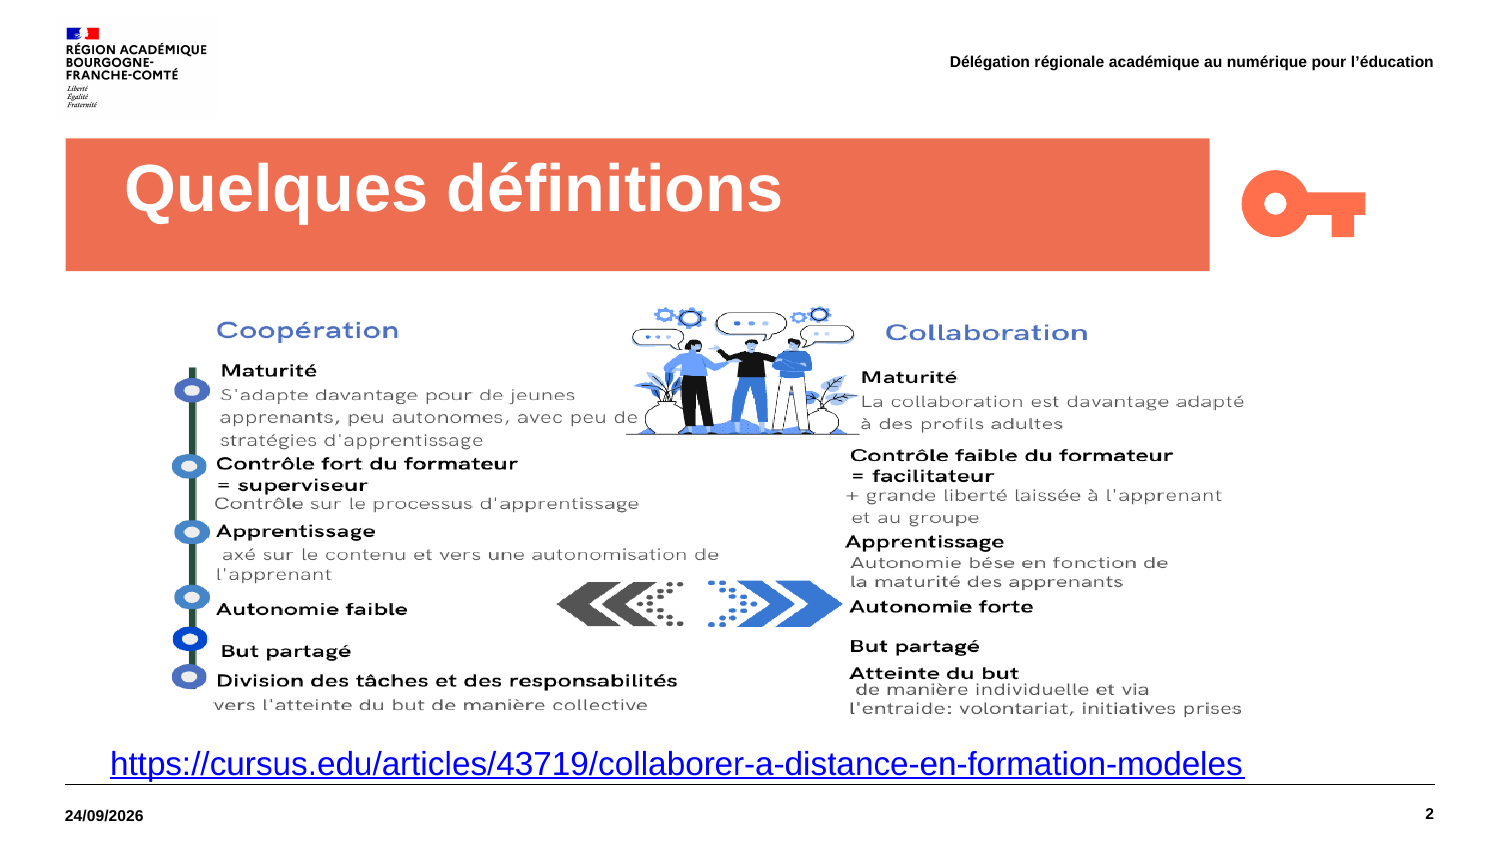

Délégation régionale académique au numérique pour l’éducation
Quelques définitions
https://cursus.edu/articles/43719/collaborer-a-distance-en-formation-modeles